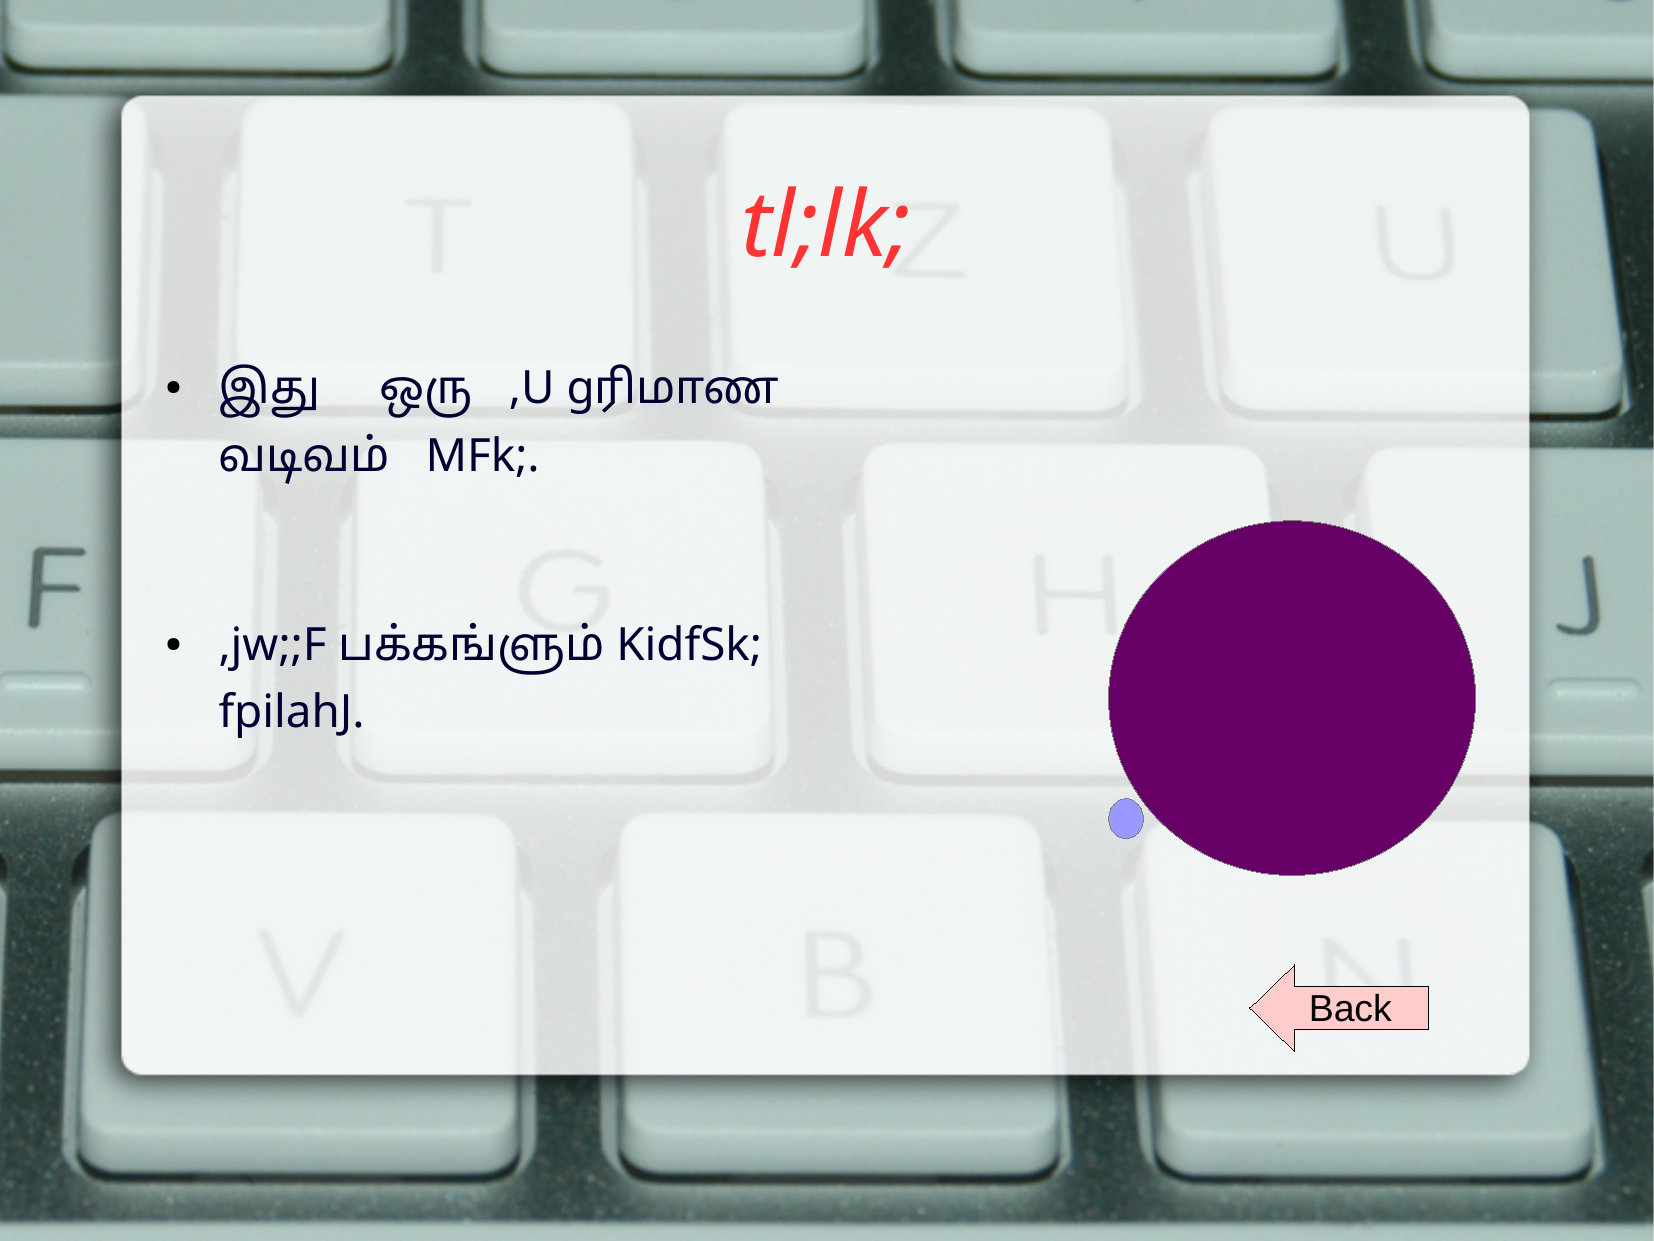

# tl;lk;
இது ஒரு ,U gரிமாண வடிவம் MFk;.
,jw;;F பக்கங்ளும் KidfSk; fpilahJ.
Back